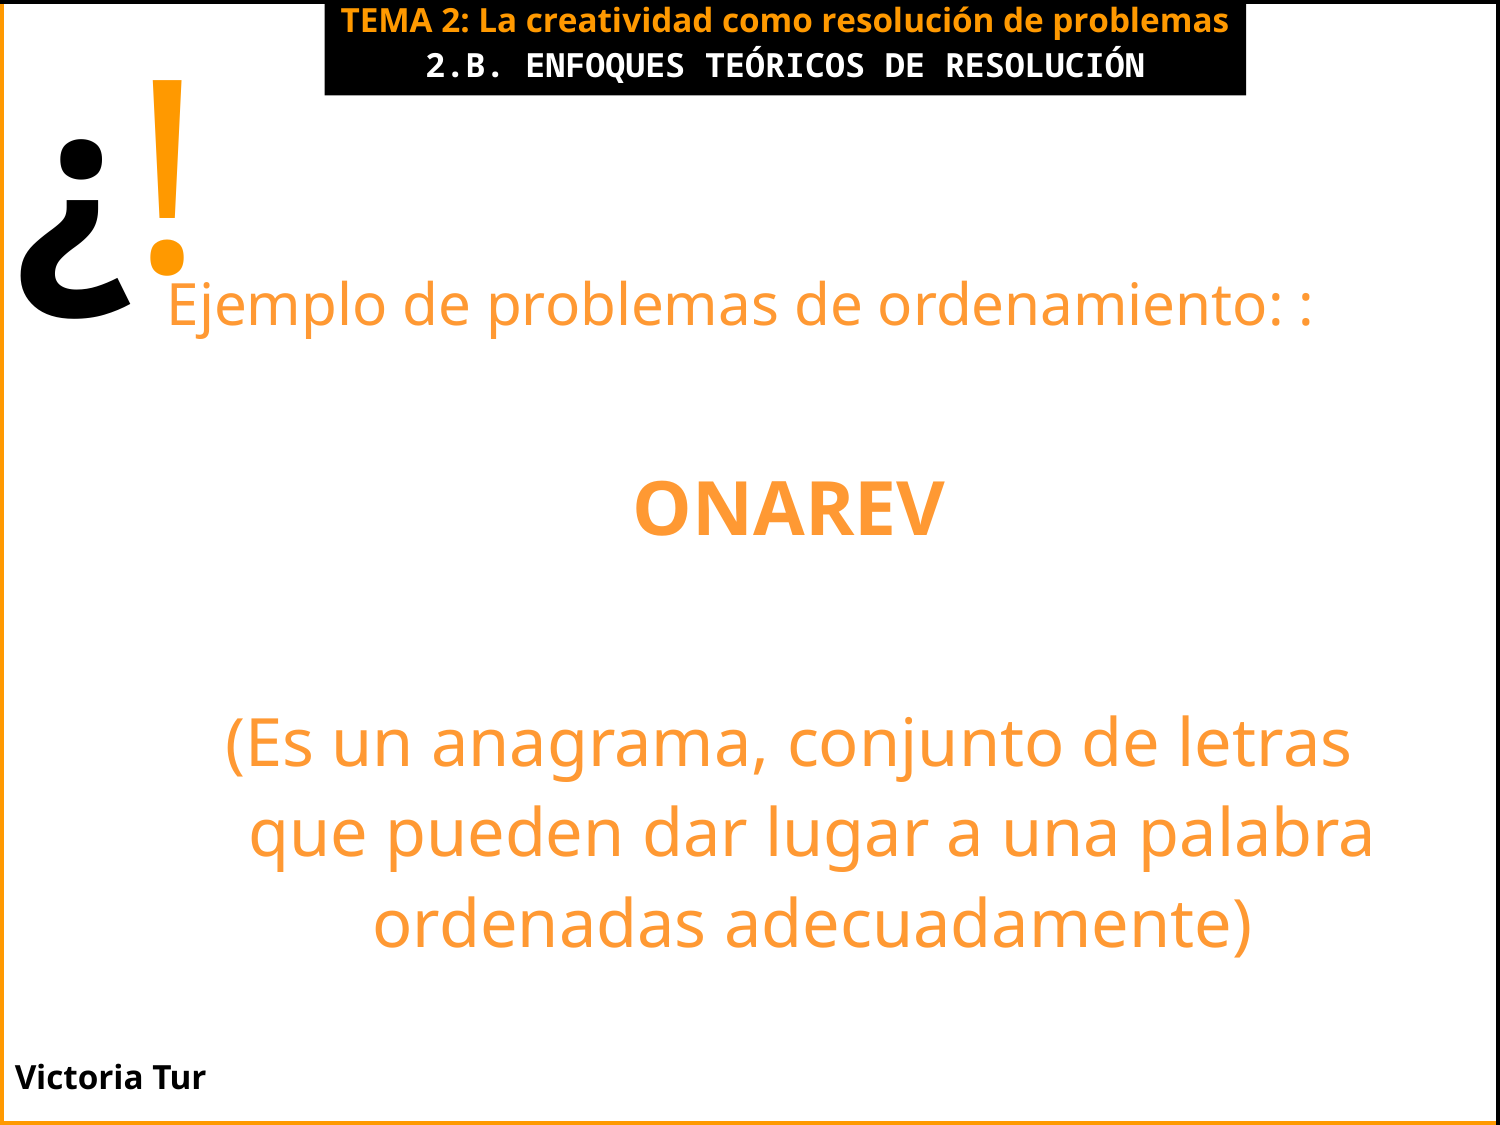

# Ejemplo de problemas de ordenamiento: :
ONAREV
(Es un anagrama, conjunto de letras que pueden dar lugar a una palabra ordenadas adecuadamente)